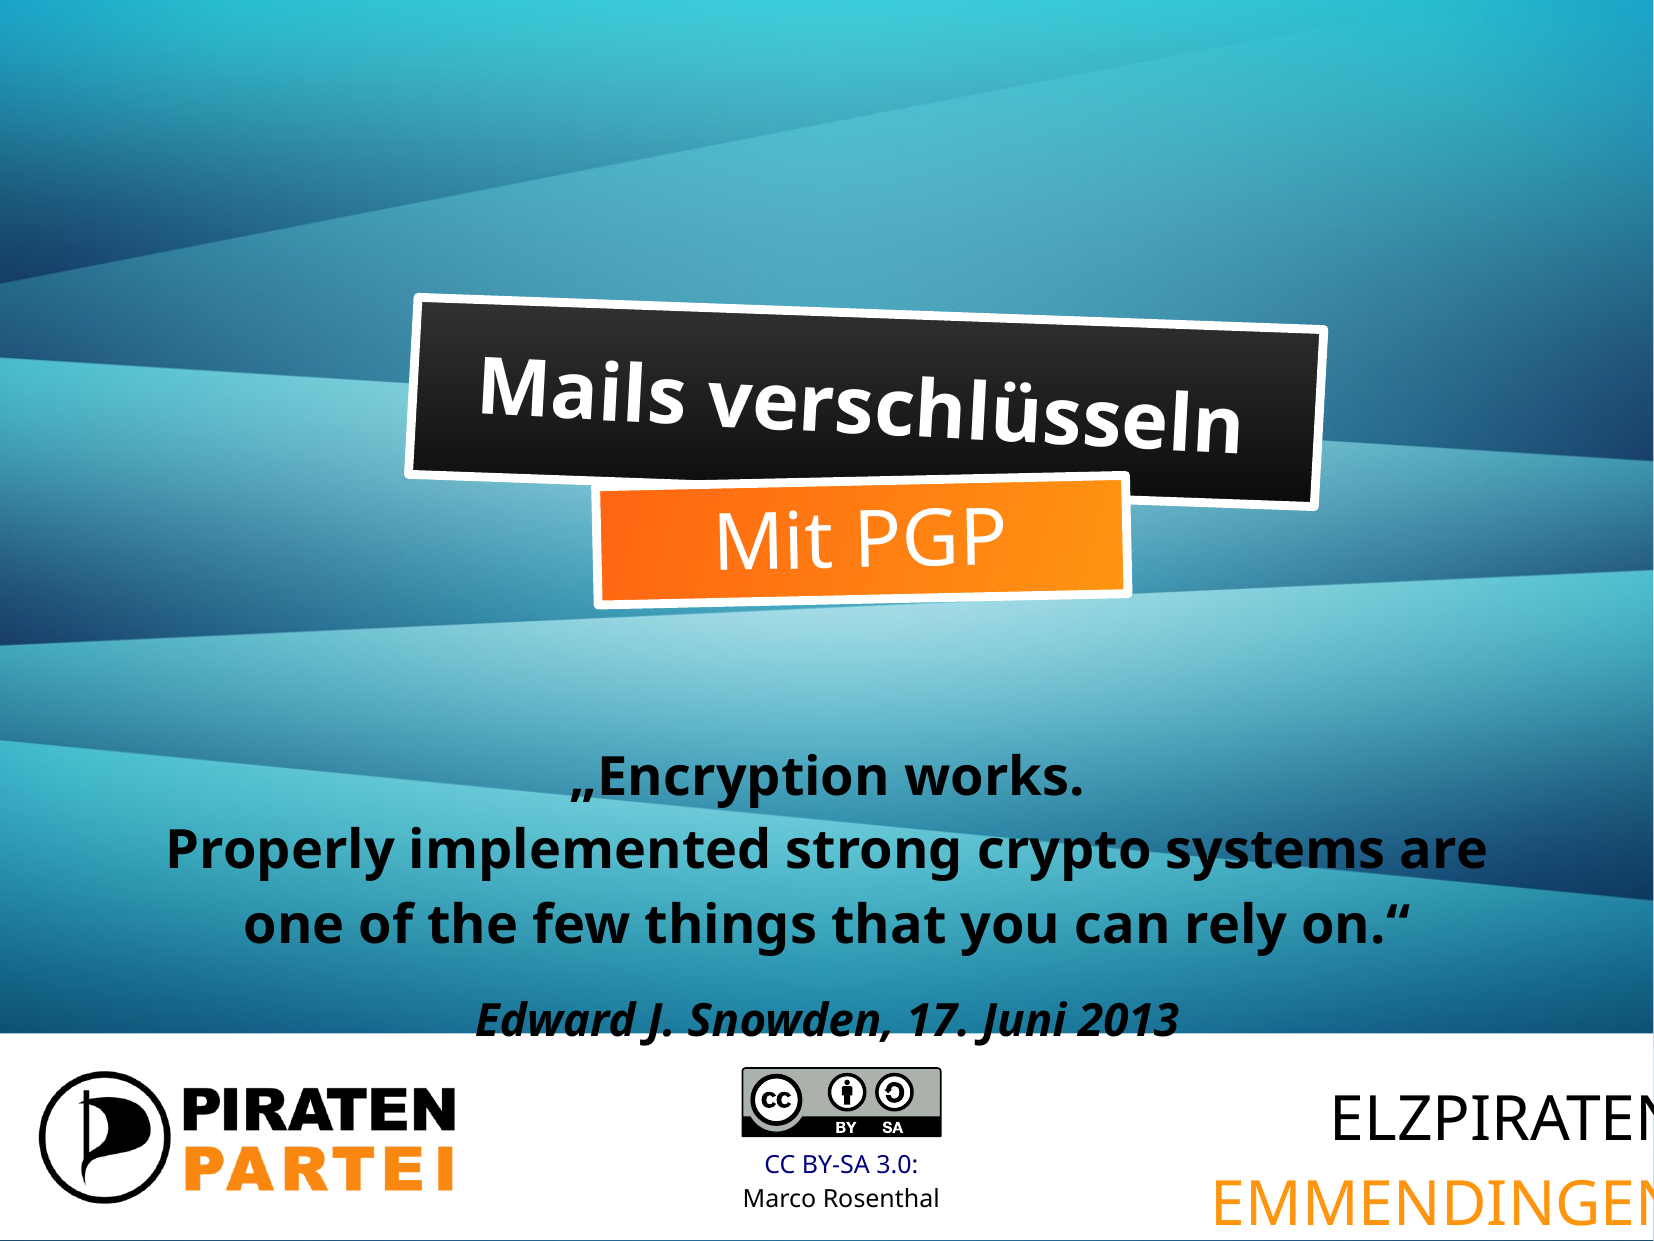

# Mails verschlüsseln
Mit PGP
„Encryption works.
Properly implemented strong crypto systems are
one of the few things that you can rely on.“
Edward J. Snowden, 17. Juni 2013
ELZPIRATEN
EMMENDINGEN
CC BY-SA 3.0:
Marco Rosenthal